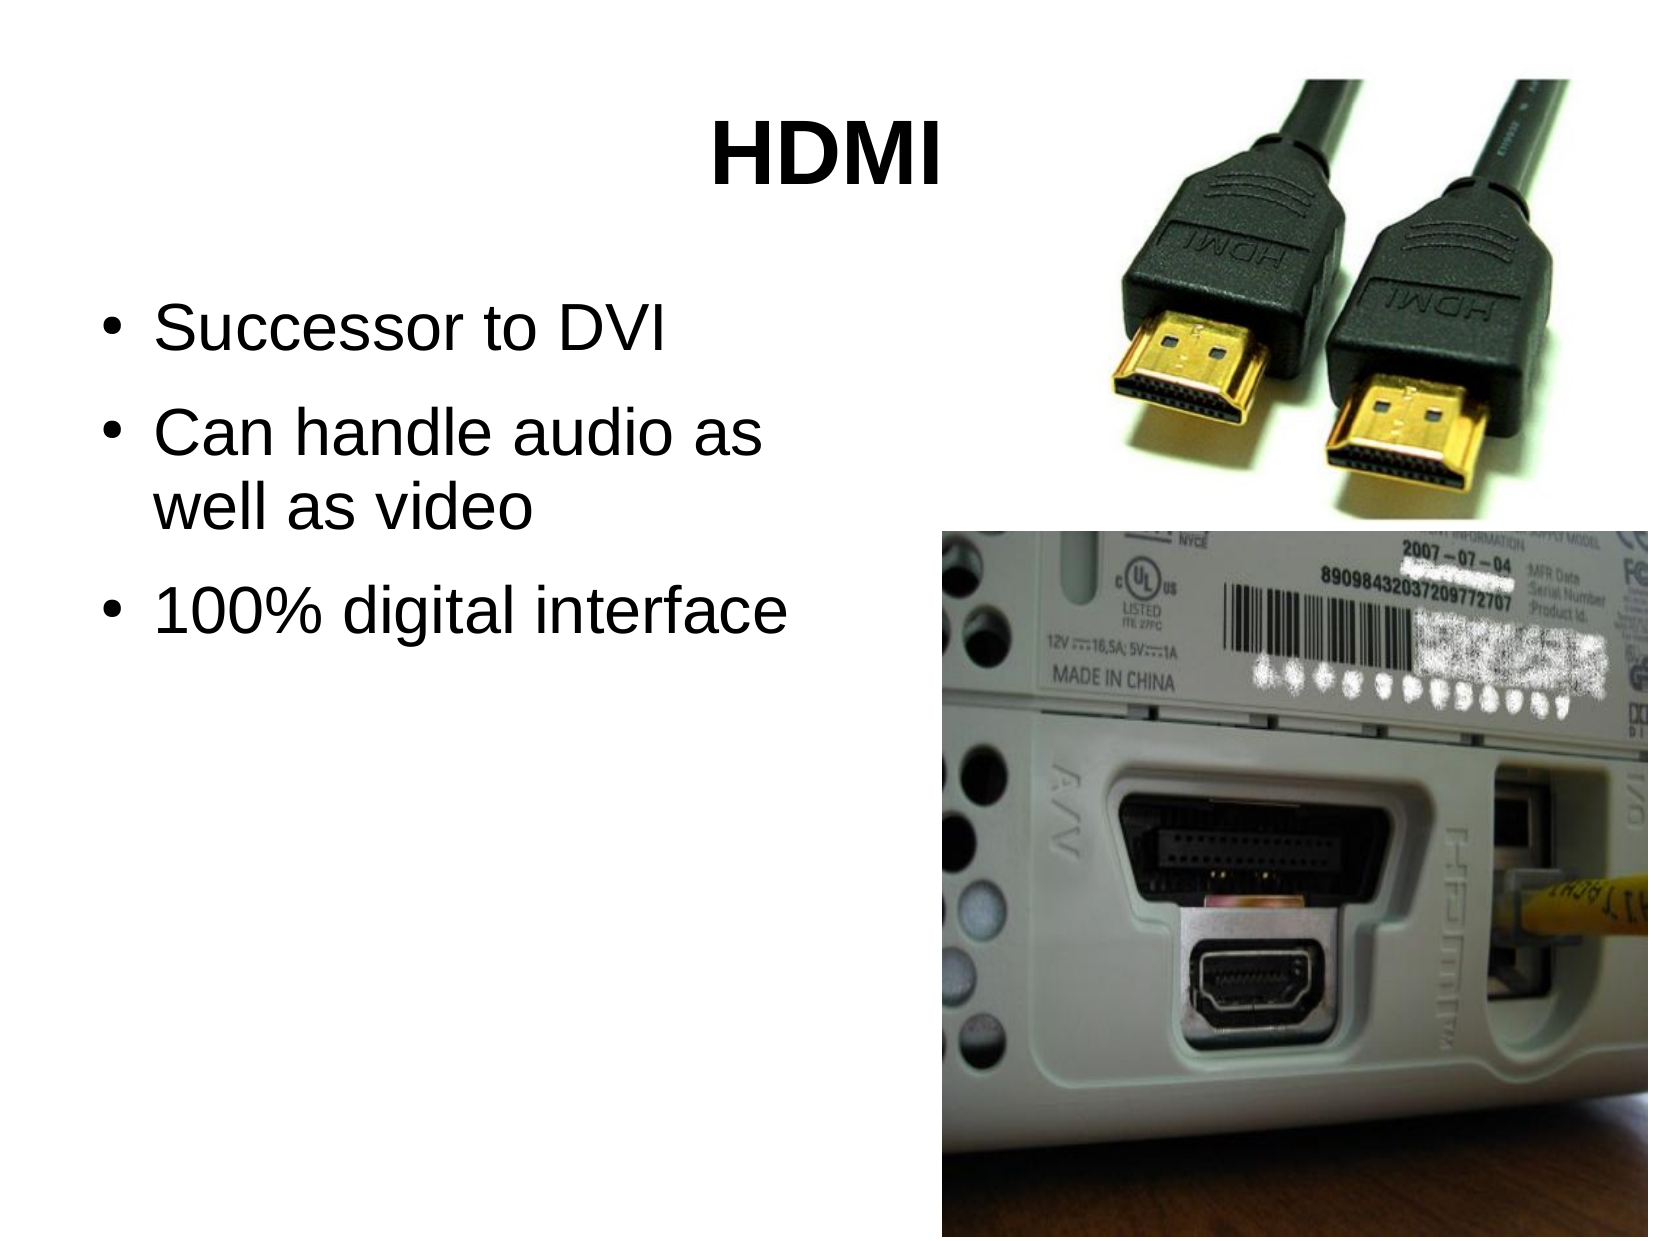

# HDMI
Successor to DVI
Can handle audio as well as video
100% digital interface